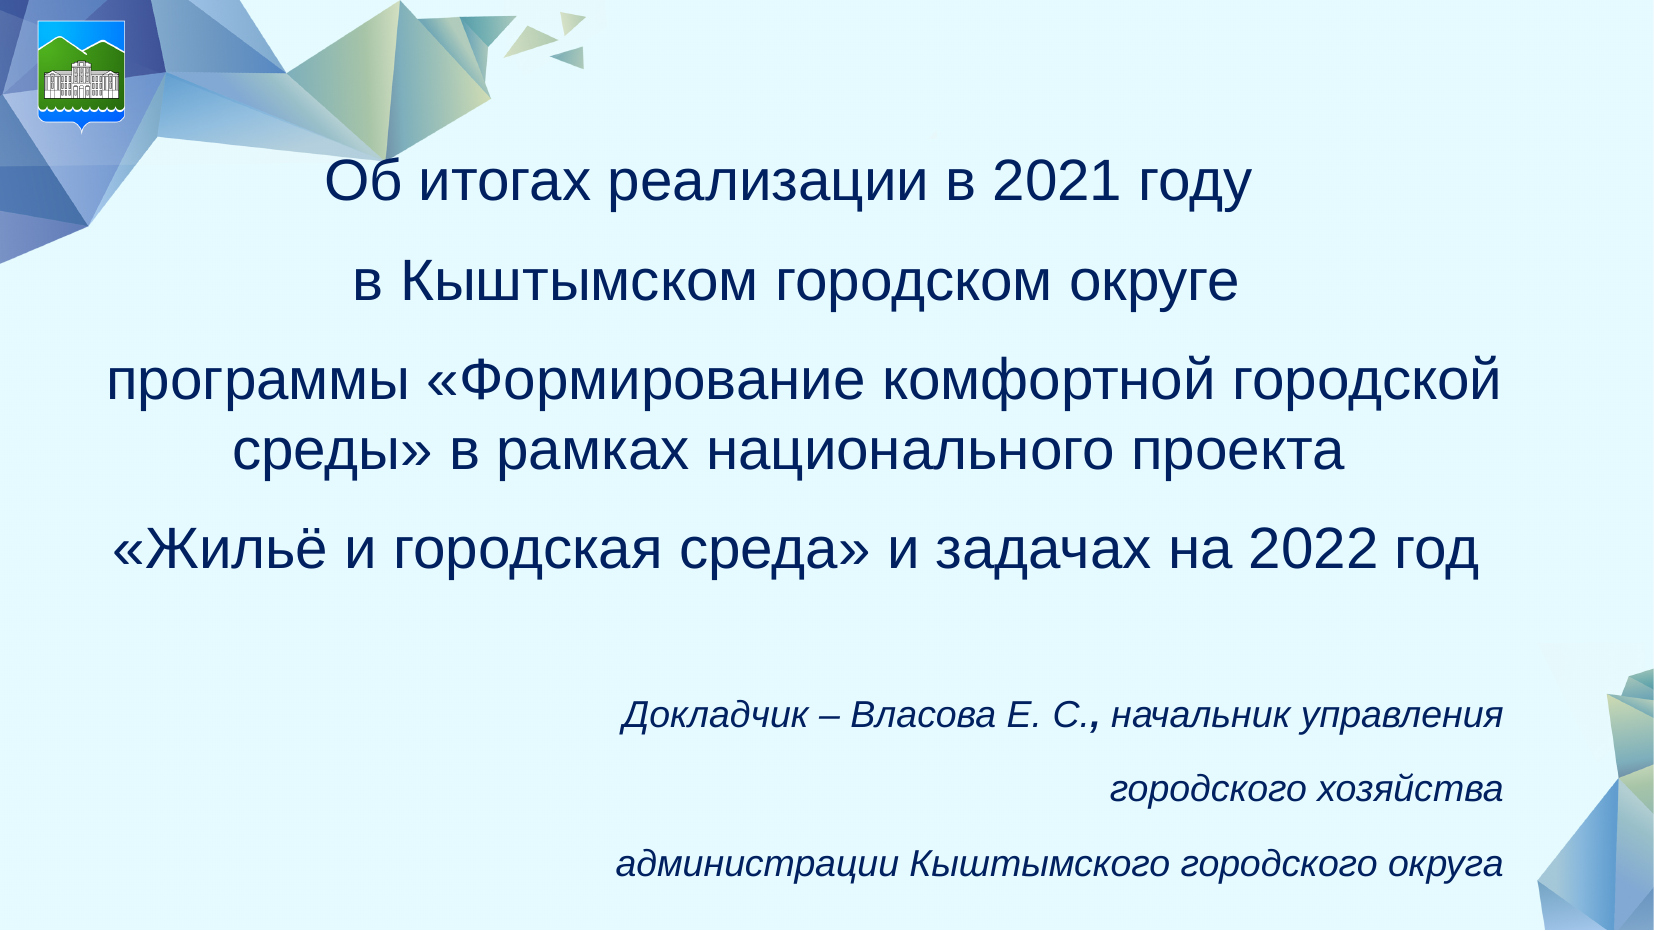

# Об итогах реализации в 2021 году
в Кыштымском городском округе
 программы «Формирование комфортной городской среды» в рамках национального проекта
«Жильё и городская среда» и задачах на 2022 год
 Докладчик – Власова Е. С., начальник управления
 городского хозяйства
администрации Кыштымского городского округа